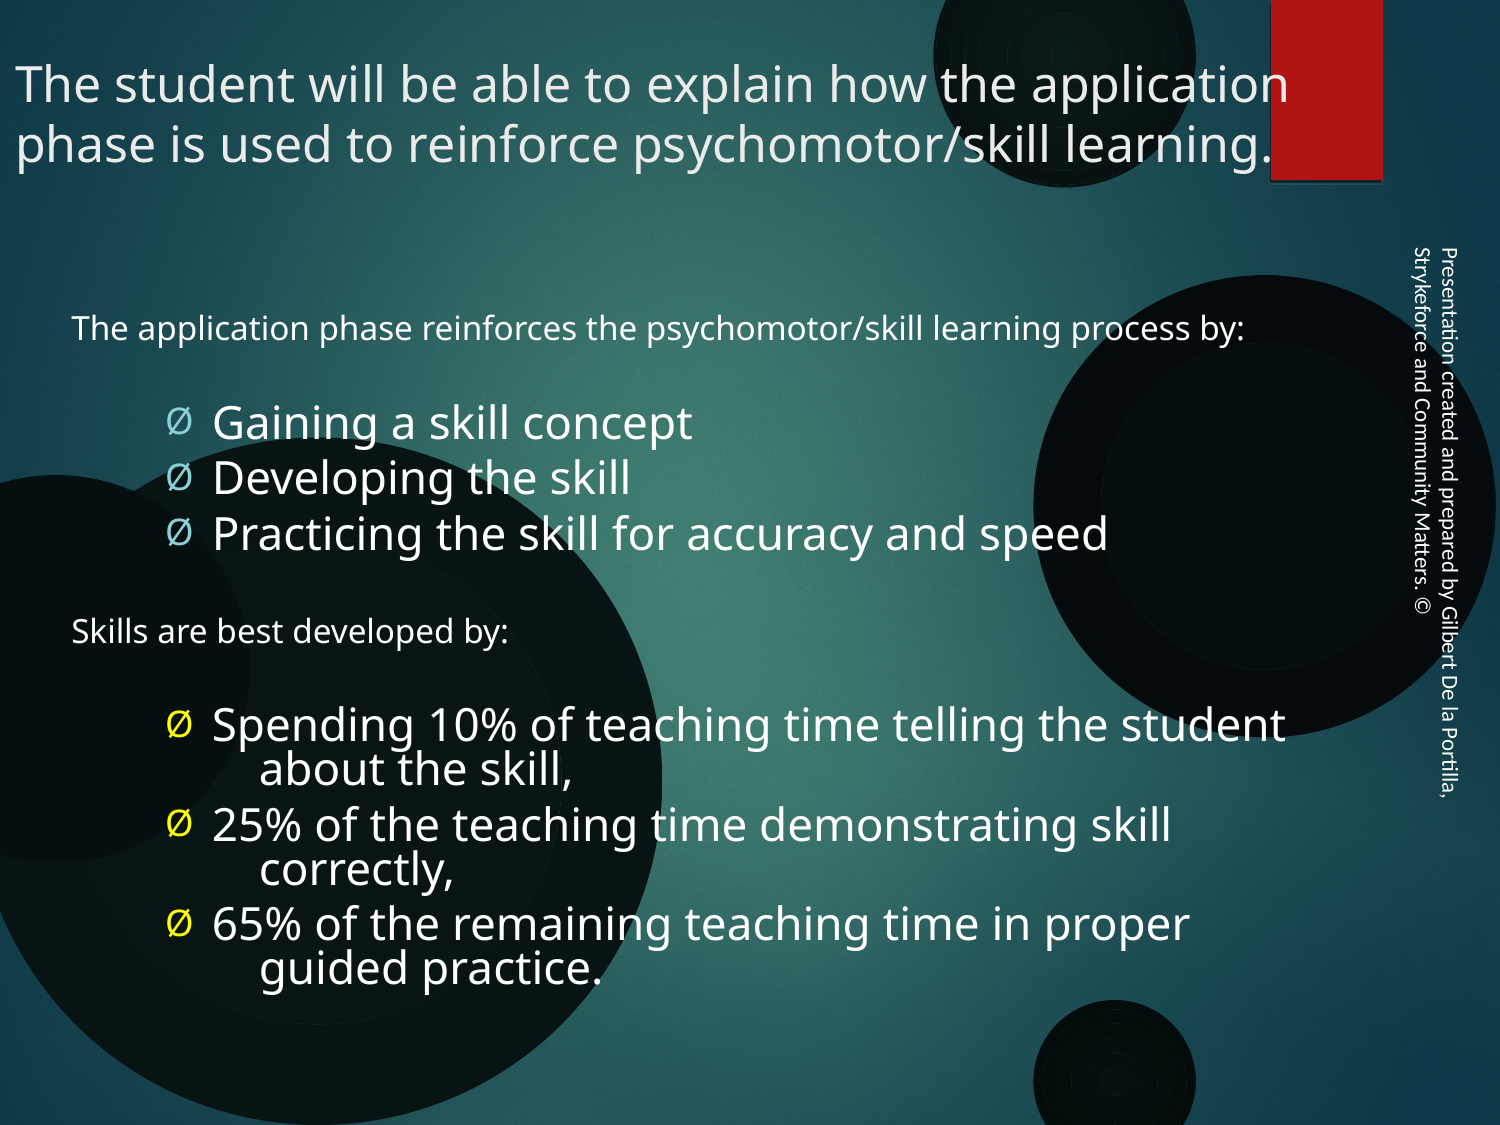

# The student will be able to explain how the application phase is used to reinforce psychomotor/skill learning.
The application phase reinforces the psychomotor/skill learning process by:
Gaining a skill concept
Developing the skill
Practicing the skill for accuracy and speed
Skills are best developed by:
Spending 10% of teaching time telling the student about the skill,
25% of the teaching time demonstrating skill correctly,
65% of the remaining teaching time in proper guided practice.
Presentation created and prepared by Gilbert De la Portilla, Strykeforce and Community Matters. ©